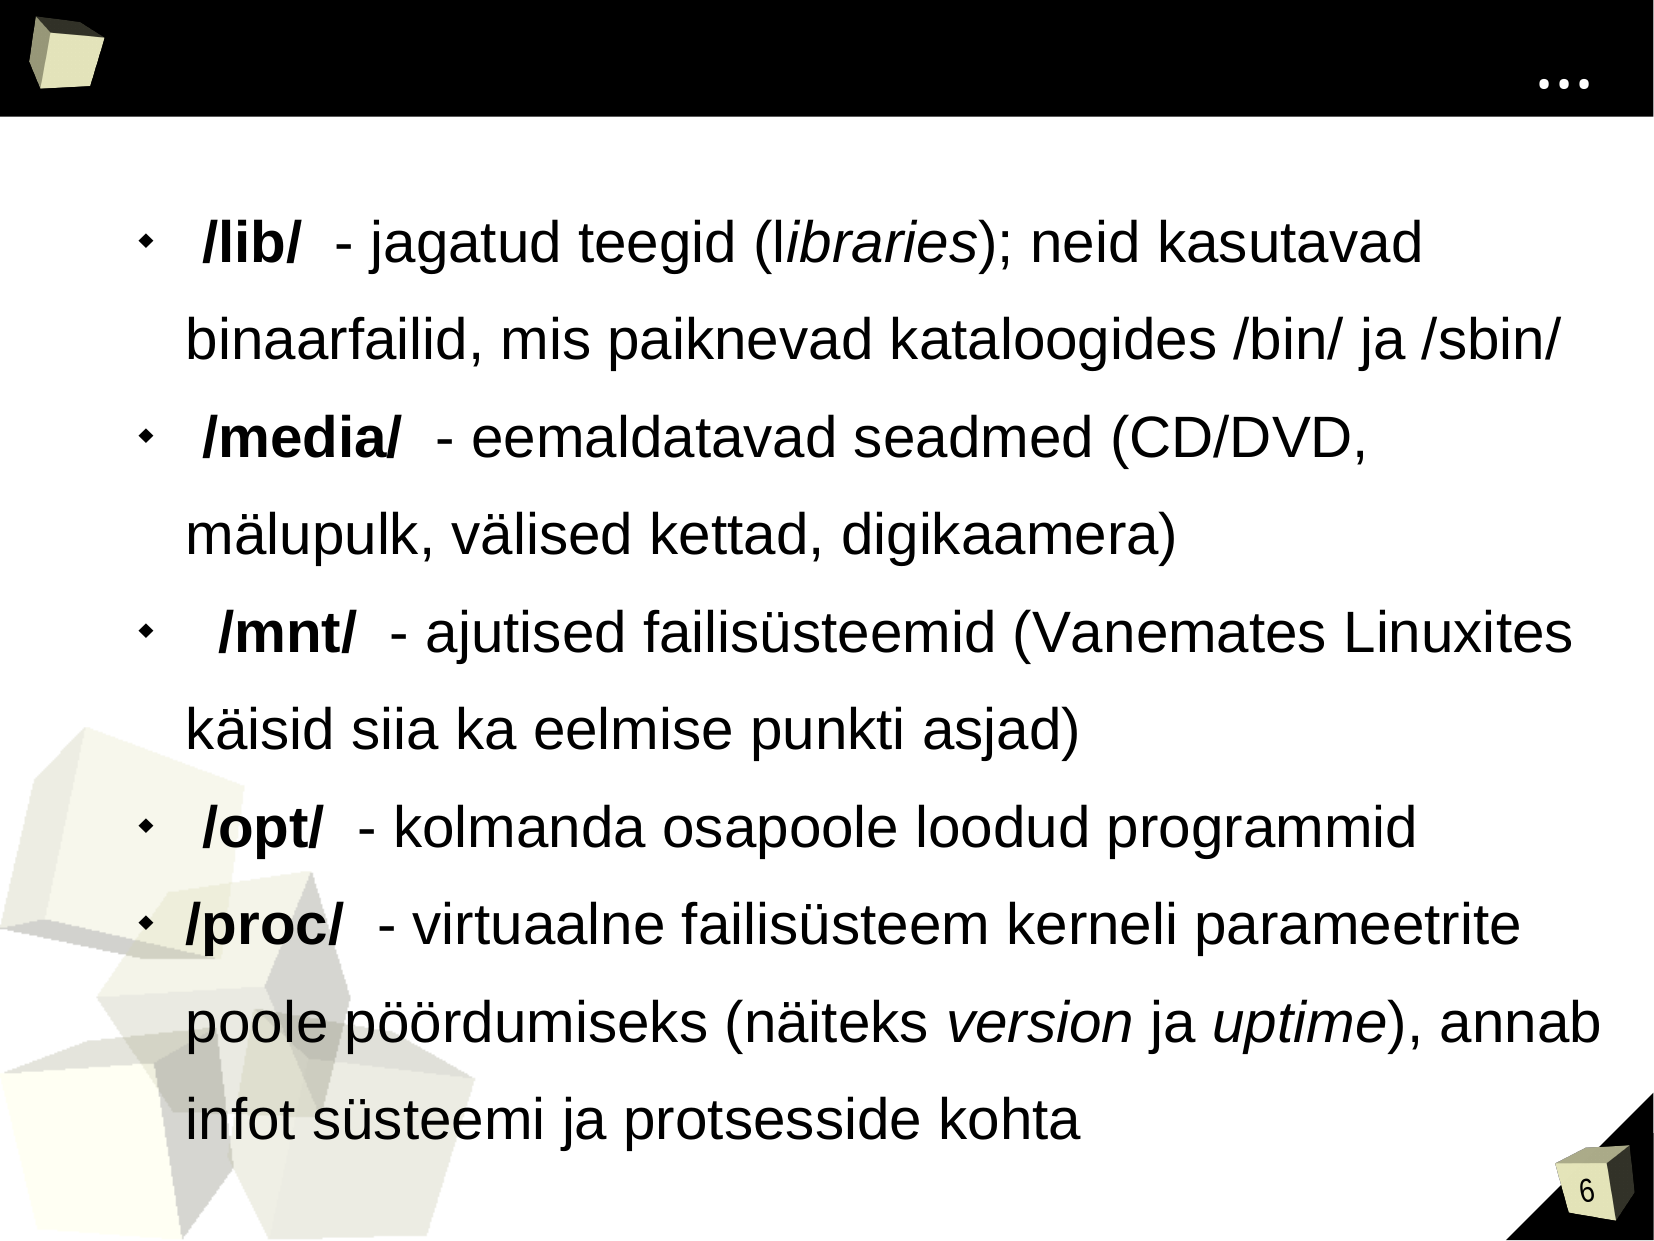

# ...
 /lib/ - jagatud teegid (libraries); neid kasutavad binaarfailid, mis paiknevad kataloogides /bin/ ja /sbin/
 /media/ - eemaldatavad seadmed (CD/DVD, mälupulk, välised kettad, digikaamera)
 /mnt/ - ajutised failisüsteemid (Vanemates Linuxites käisid siia ka eelmise punkti asjad)
 /opt/ - kolmanda osapoole loodud programmid
/proc/ - virtuaalne failisüsteem kerneli parameetrite poole pöördumiseks (näiteks version ja uptime), annab infot süsteemi ja protsesside kohta